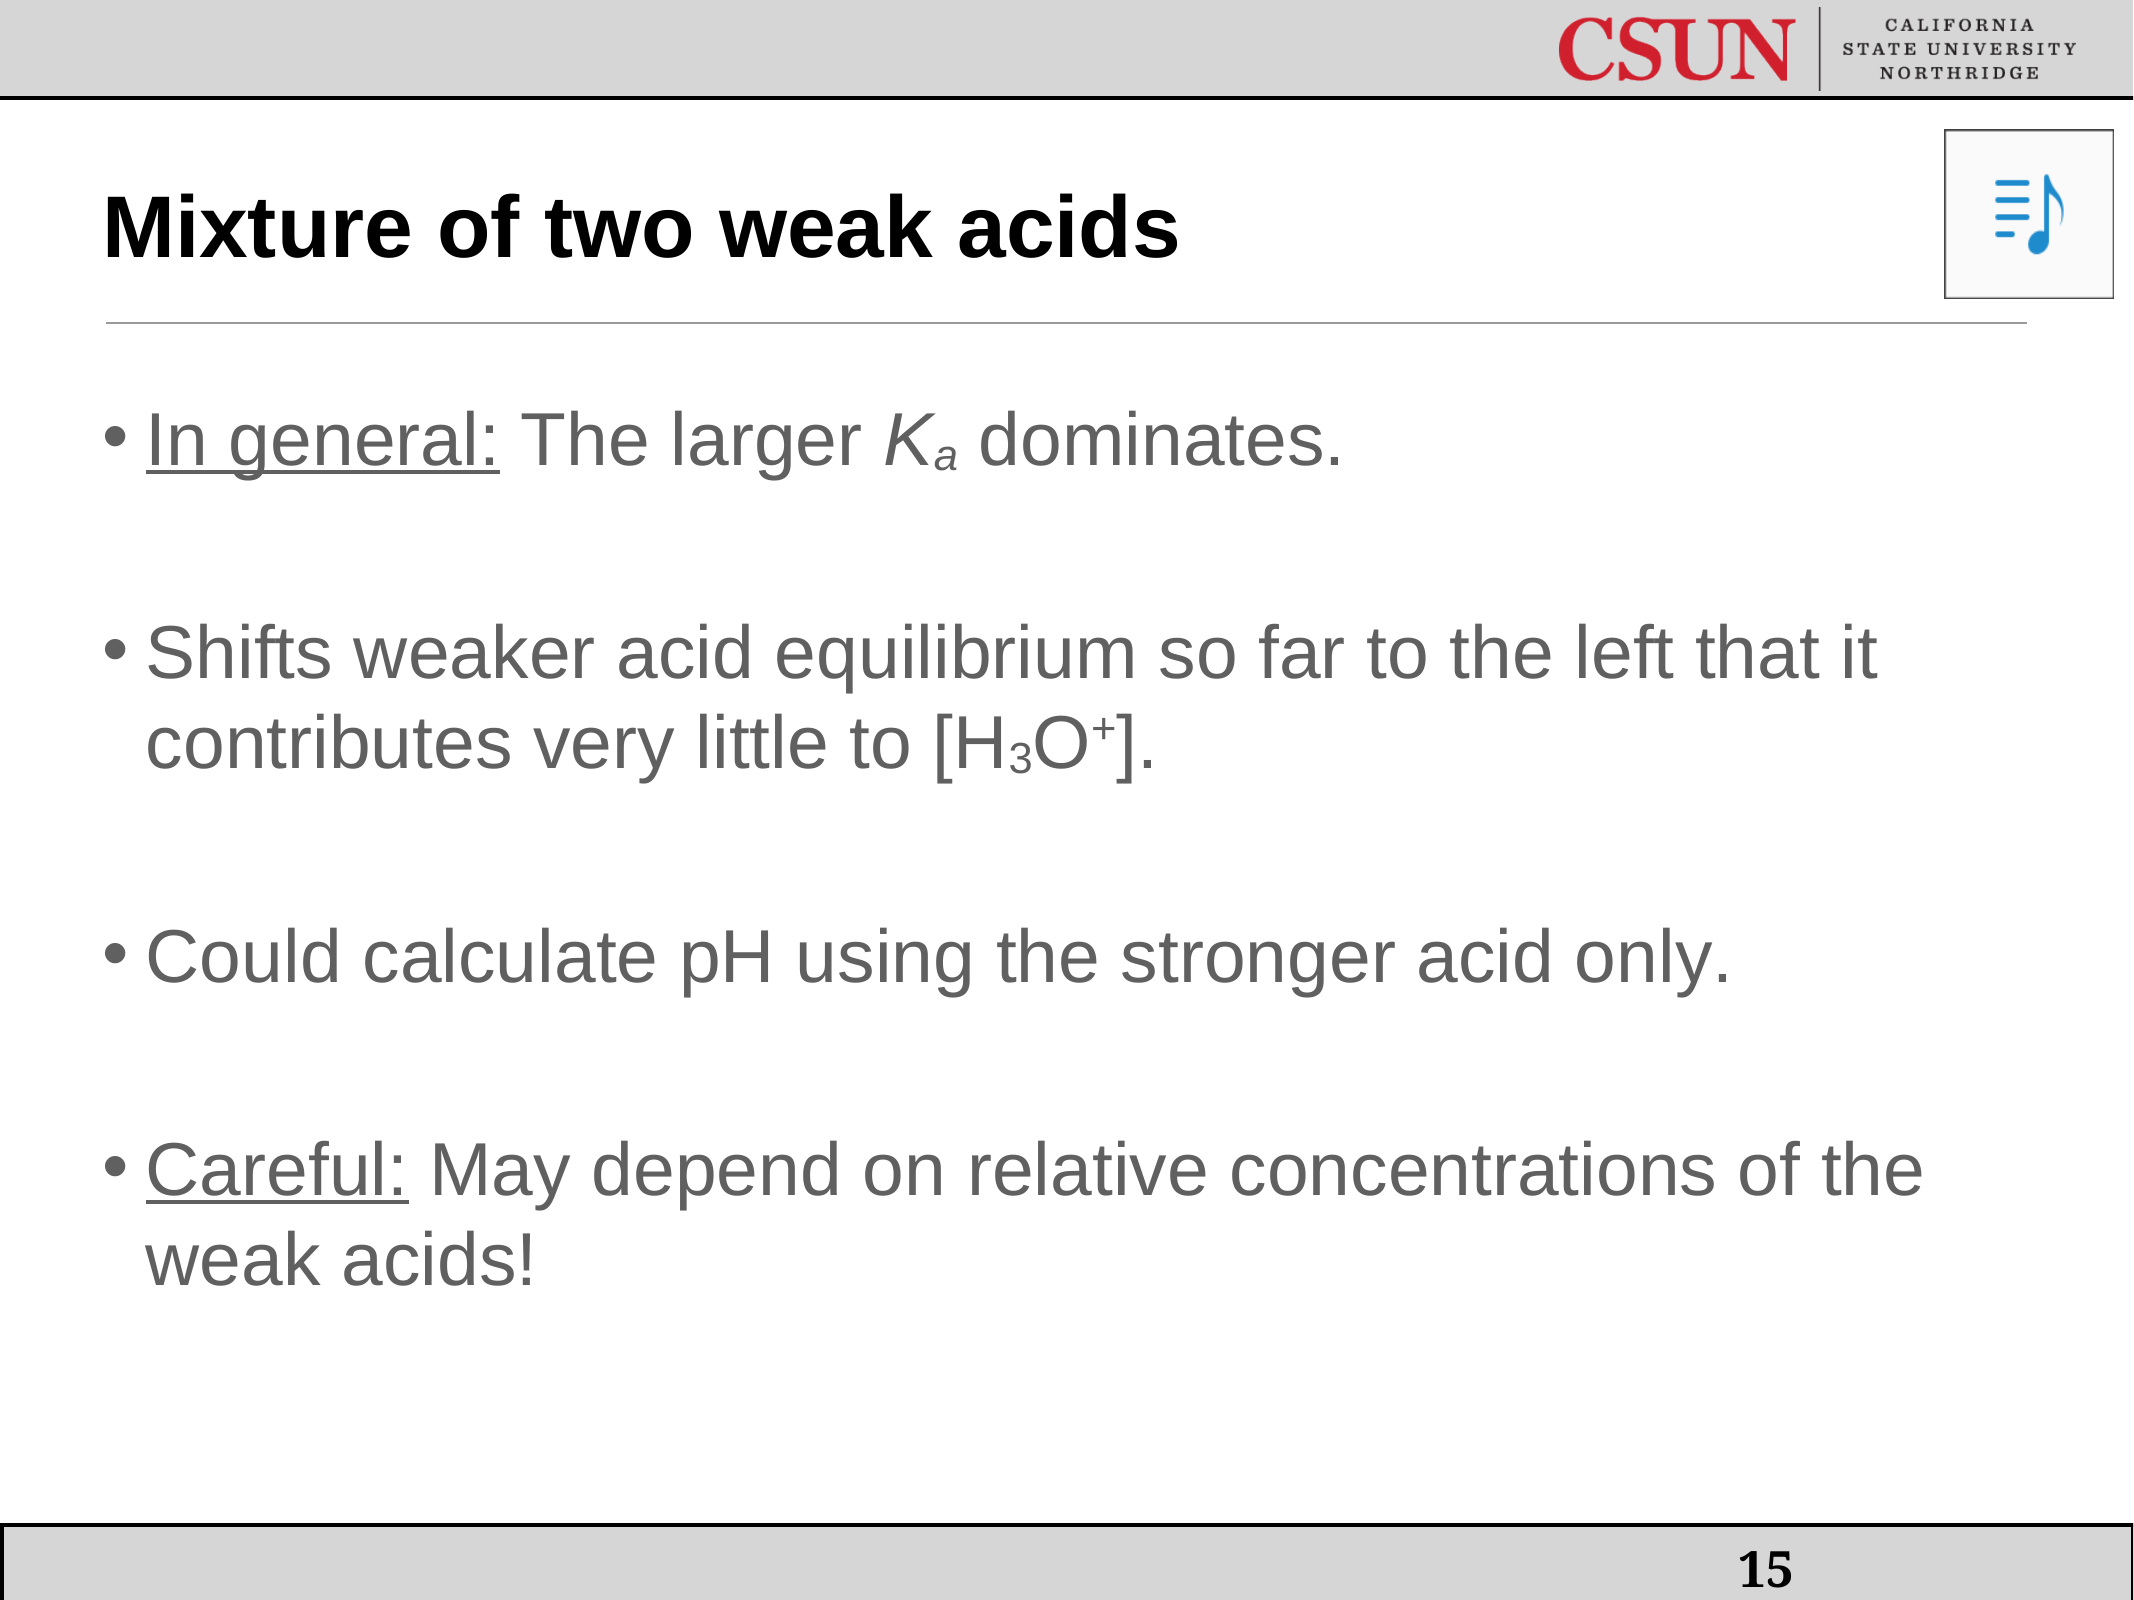

Mixture of two weak acids
# In general: The larger Ka dominates.
Shifts weaker acid equilibrium so far to the left that it contributes very little to [H3O+].
Could calculate pH using the stronger acid only.
Careful: May depend on relative concentrations of the weak acids!
15